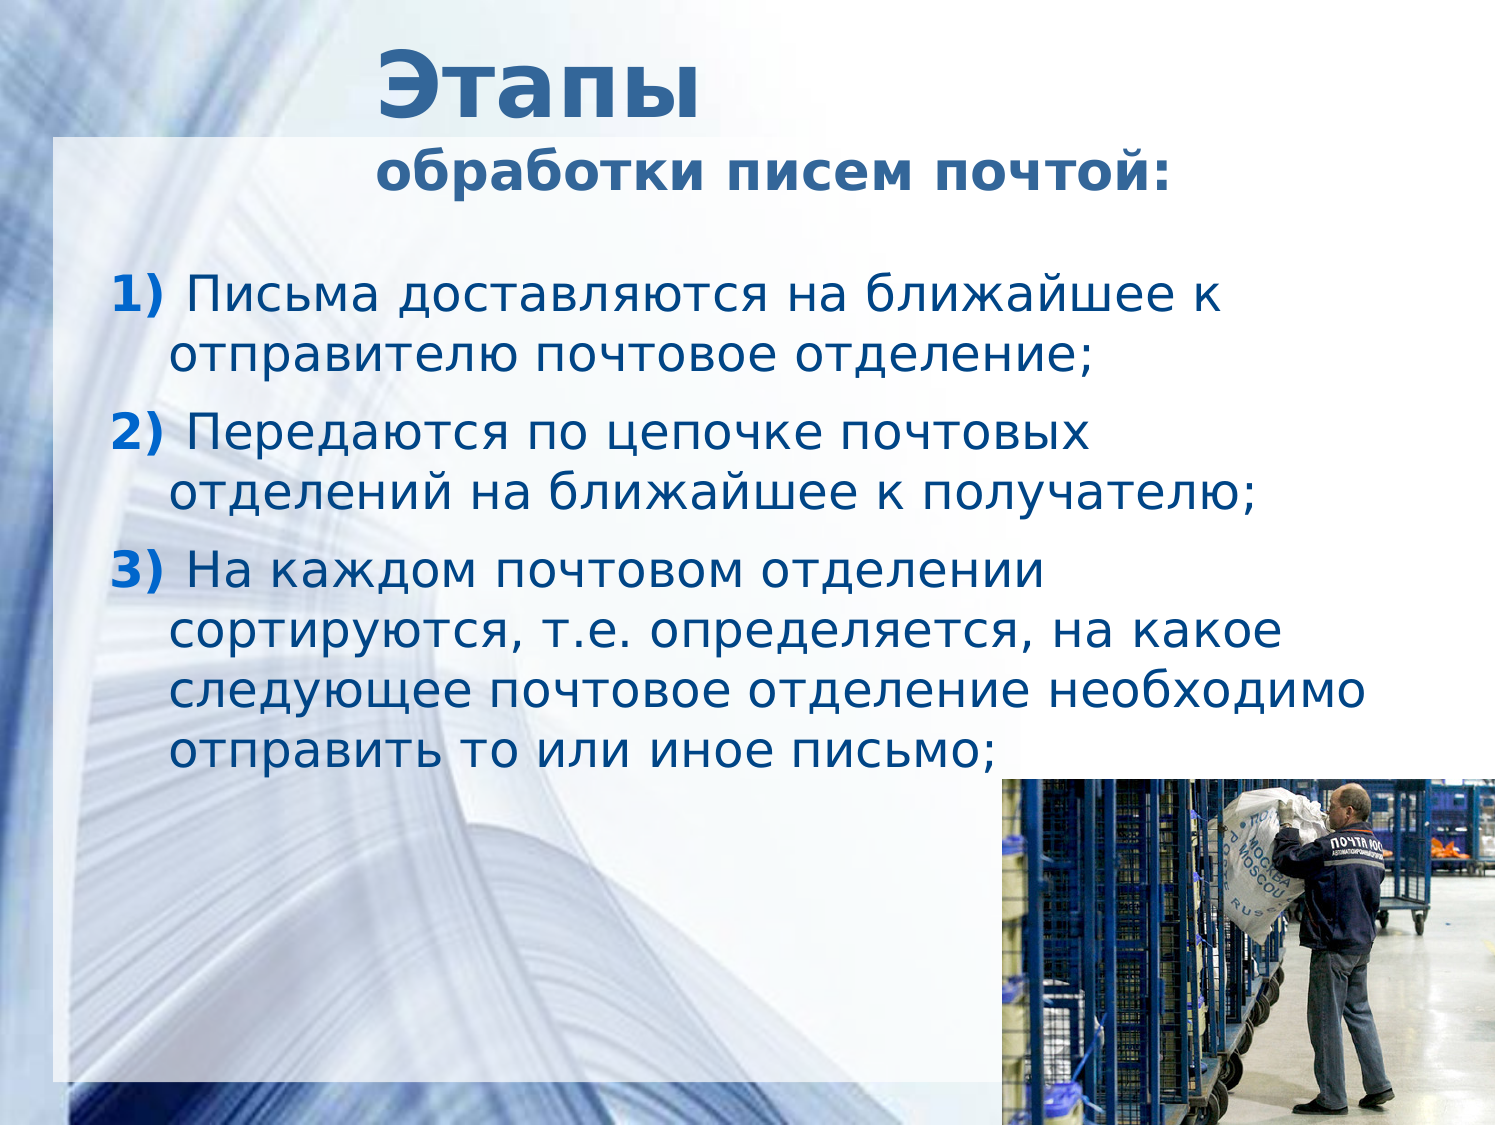

Этапы
обработки писем почтой:
 Письма доставляются на ближайшее к отправителю почтовое отделение;
 Передаются по цепочке почтовых отделений на ближайшее к получателю;
 На каждом почтовом отделении сортируются, т.е. определяется, на какое следующее почтовое отделение необходимо отправить то или иное письмо;